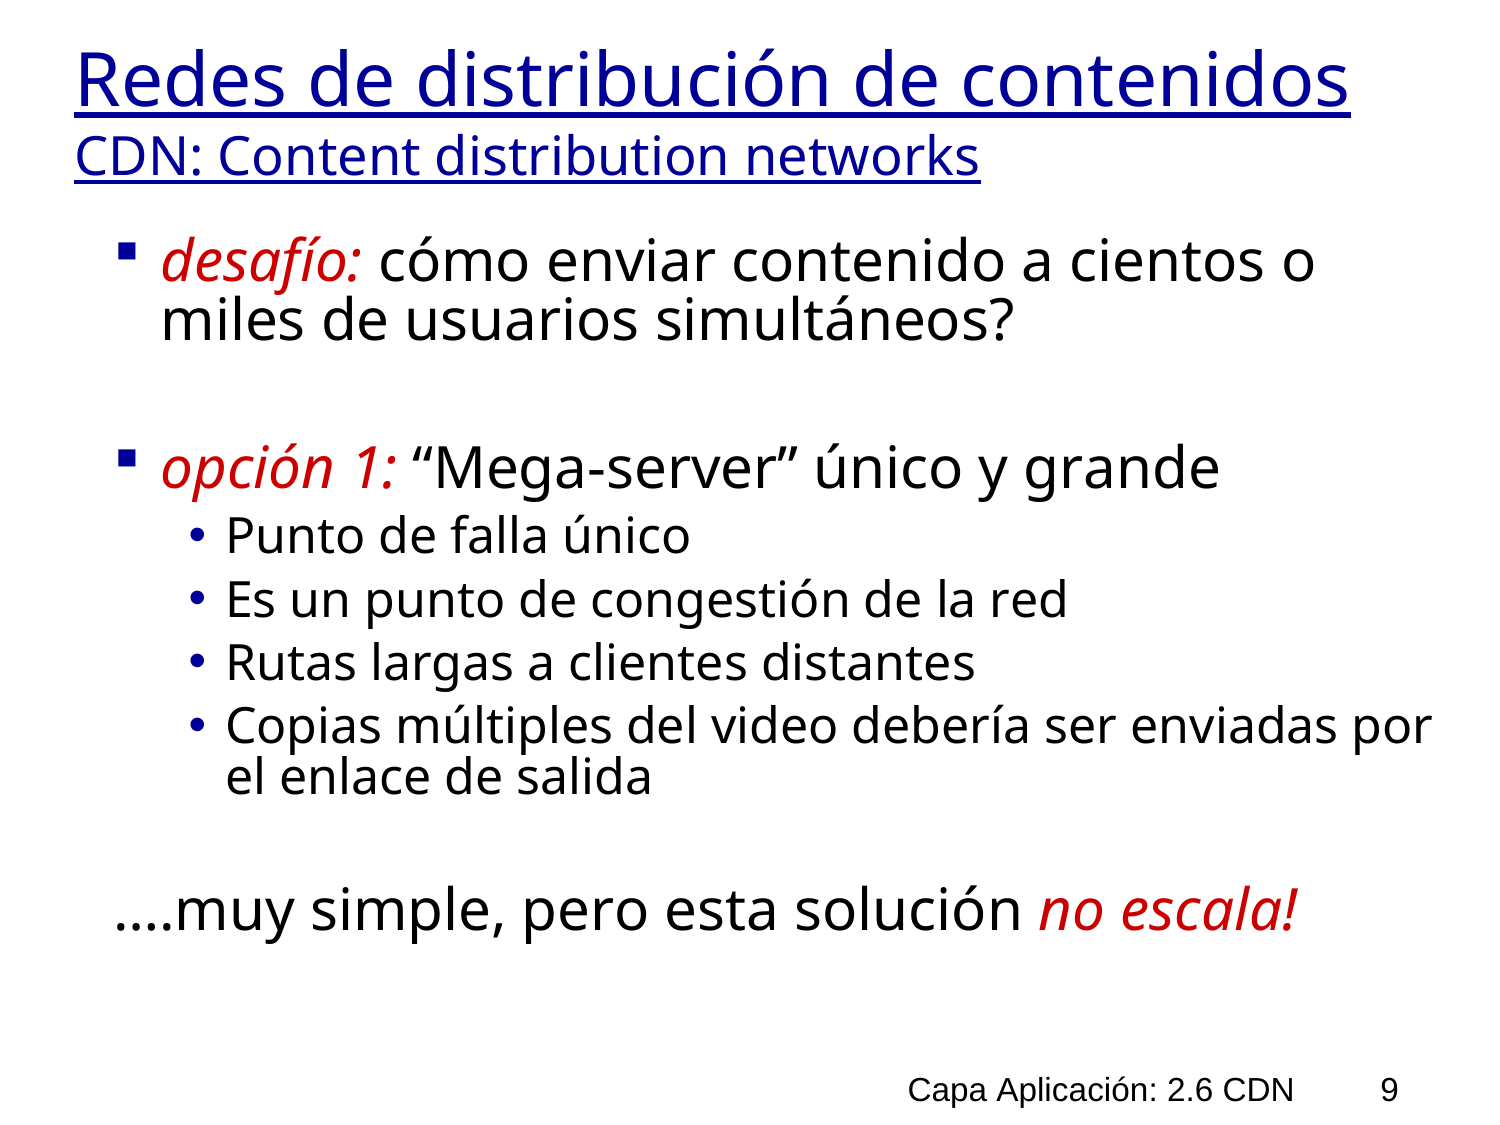

# Redes de distribución de contenidos CDN: Content distribution networks
desafío: cómo enviar contenido a cientos o miles de usuarios simultáneos?
opción 1: “Mega-server” único y grande
Punto de falla único
Es un punto de congestión de la red
Rutas largas a clientes distantes
Copias múltiples del video debería ser enviadas por el enlace de salida
….muy simple, pero esta solución no escala!
9